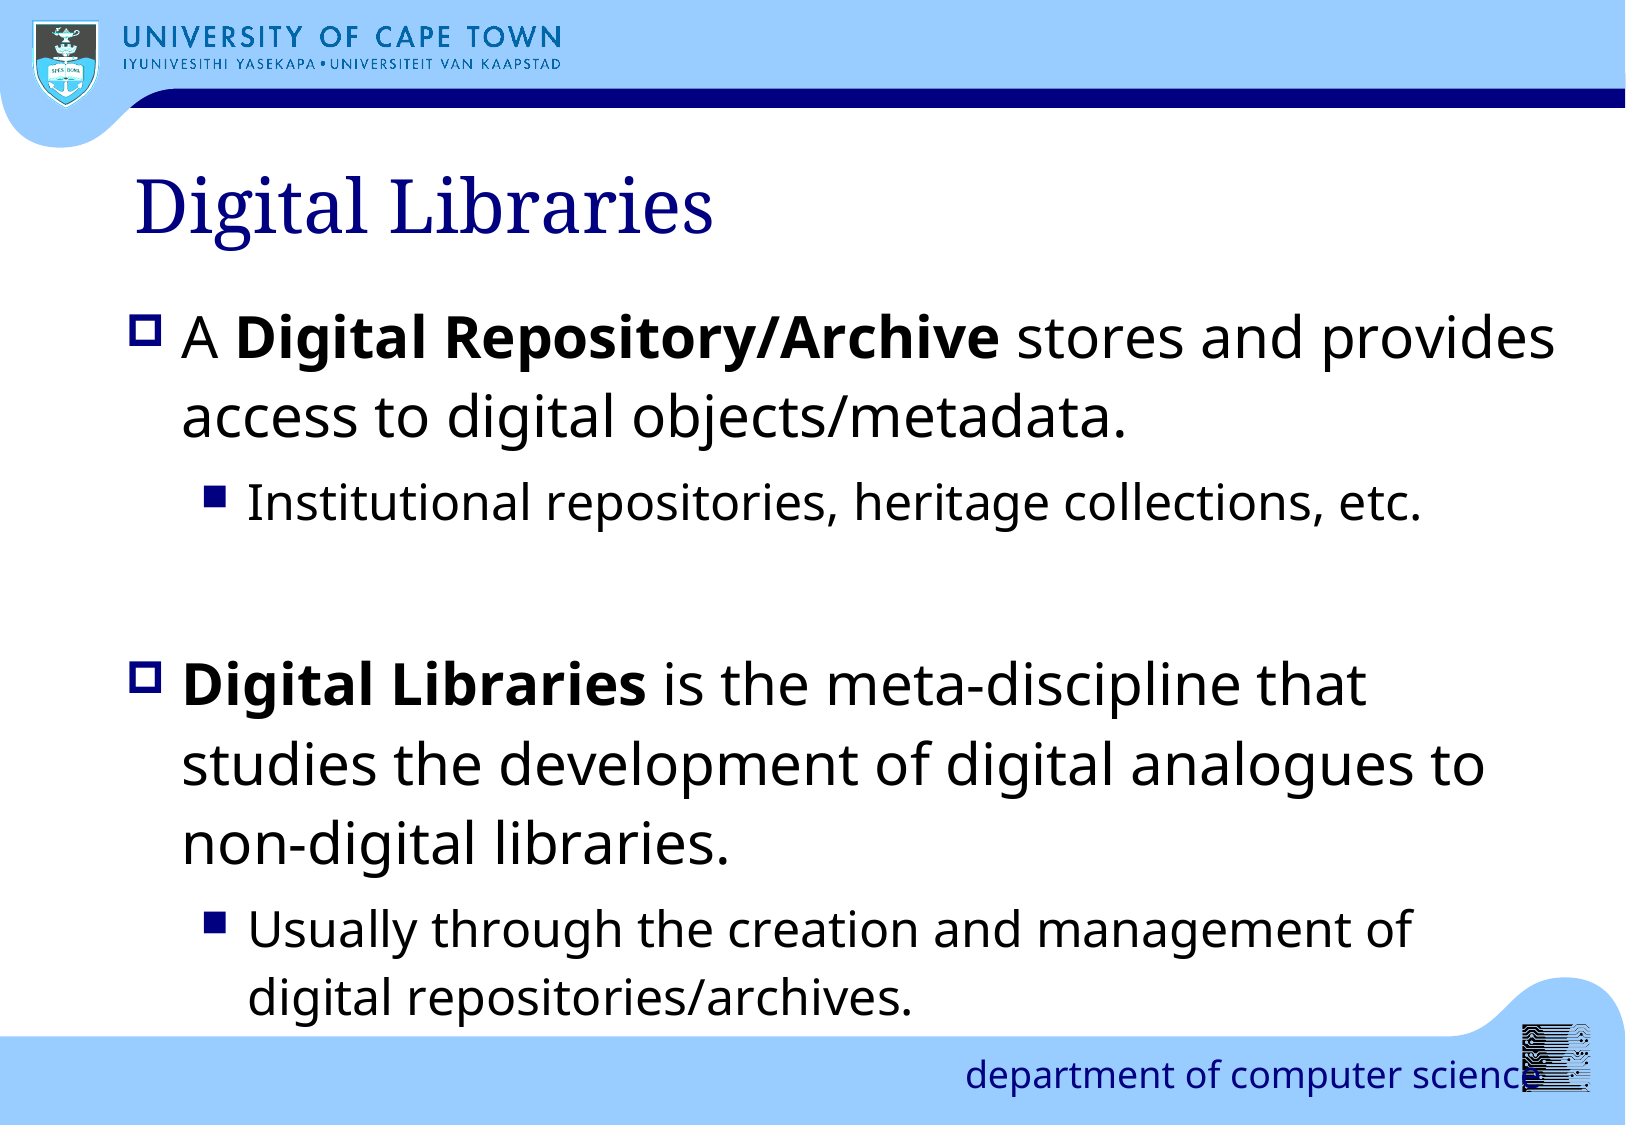

# Digital Libraries
A Digital Repository/Archive stores and provides access to digital objects/metadata.
Institutional repositories, heritage collections, etc.
Digital Libraries is the meta-discipline that studies the development of digital analogues to non-digital libraries.
Usually through the creation and management of digital repositories/archives.